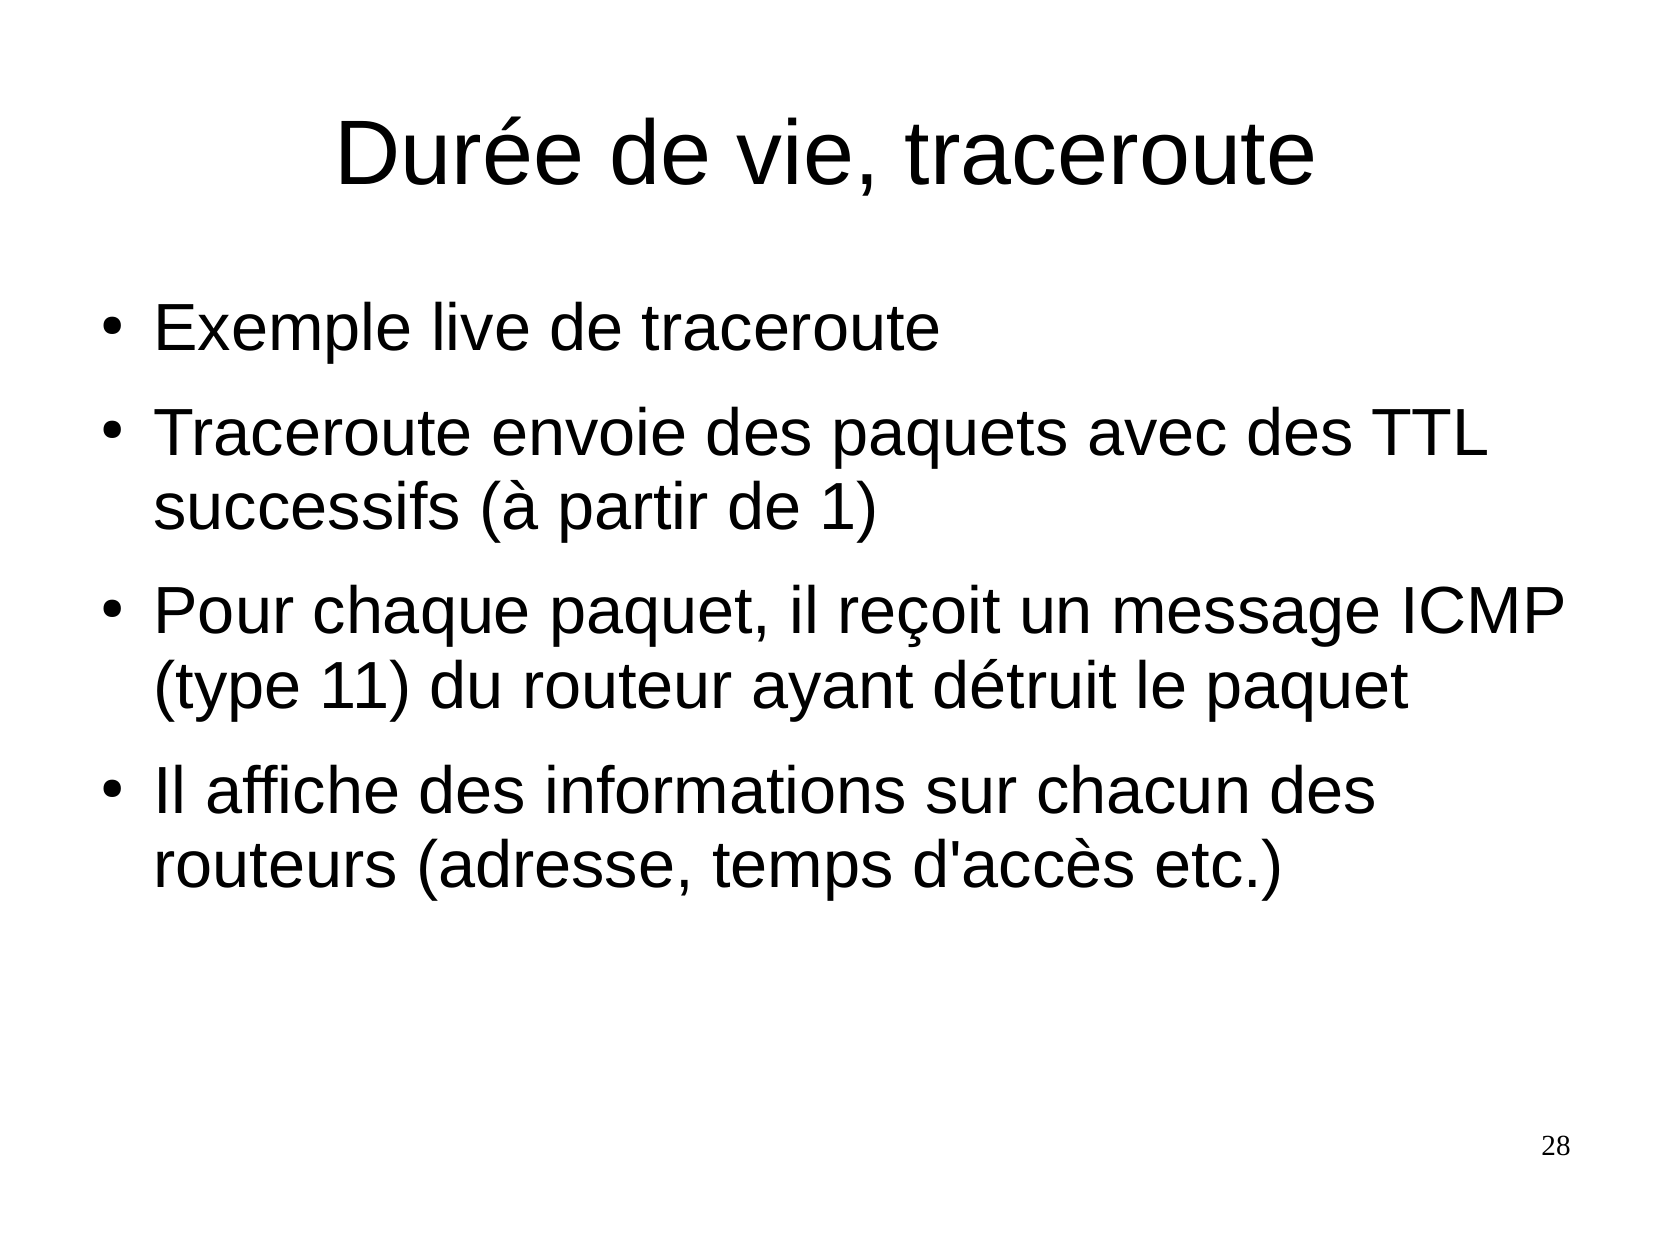

# Durée de vie, traceroute
Exemple live de traceroute
Traceroute envoie des paquets avec des TTL successifs (à partir de 1)
Pour chaque paquet, il reçoit un message ICMP (type 11) du routeur ayant détruit le paquet
Il affiche des informations sur chacun des routeurs (adresse, temps d'accès etc.)
28